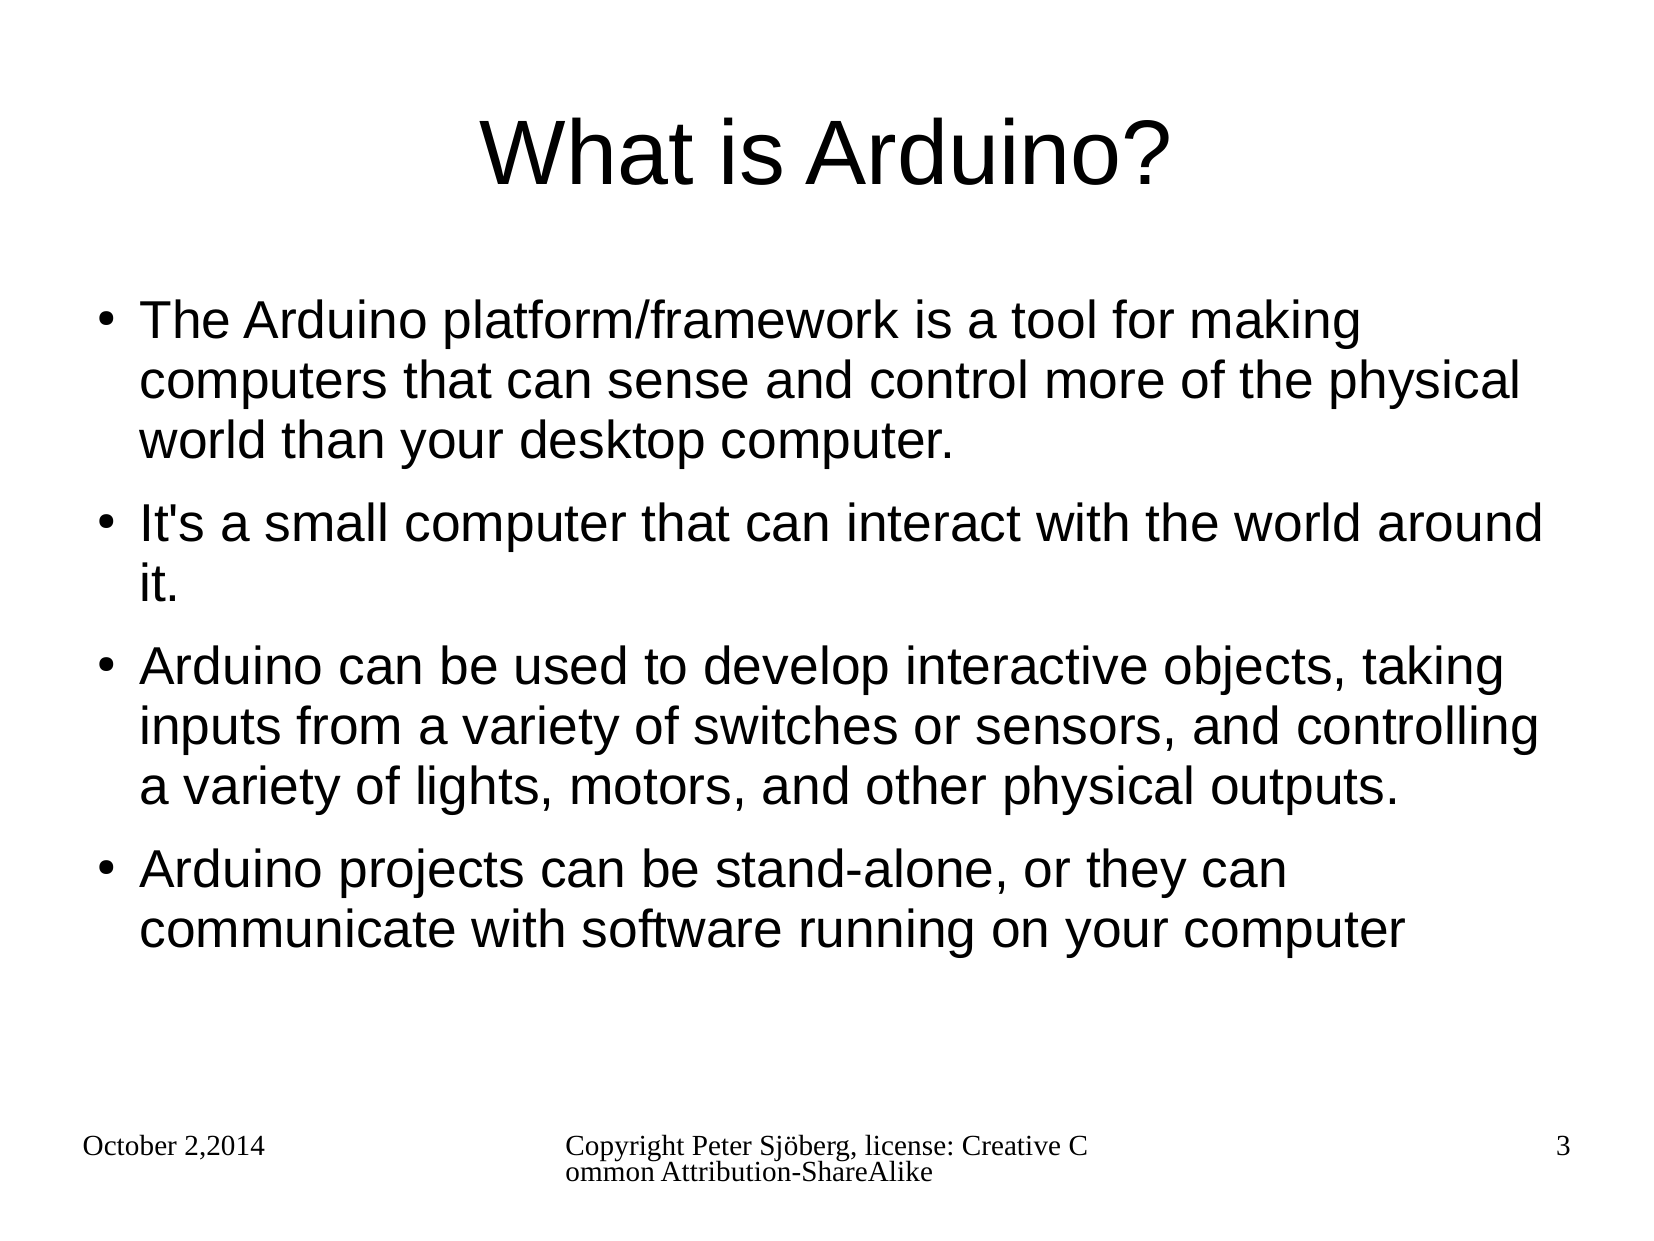

# What is Arduino?
The Arduino platform/framework is a tool for making computers that can sense and control more of the physical world than your desktop computer.
It's a small computer that can interact with the world around it.
Arduino can be used to develop interactive objects, taking inputs from a variety of switches or sensors, and controlling a variety of lights, motors, and other physical outputs.
Arduino projects can be stand-alone, or they can communicate with software running on your computer
October 2,2014
Copyright Peter Sjöberg, license: Creative Common Attribution-ShareAlike
3